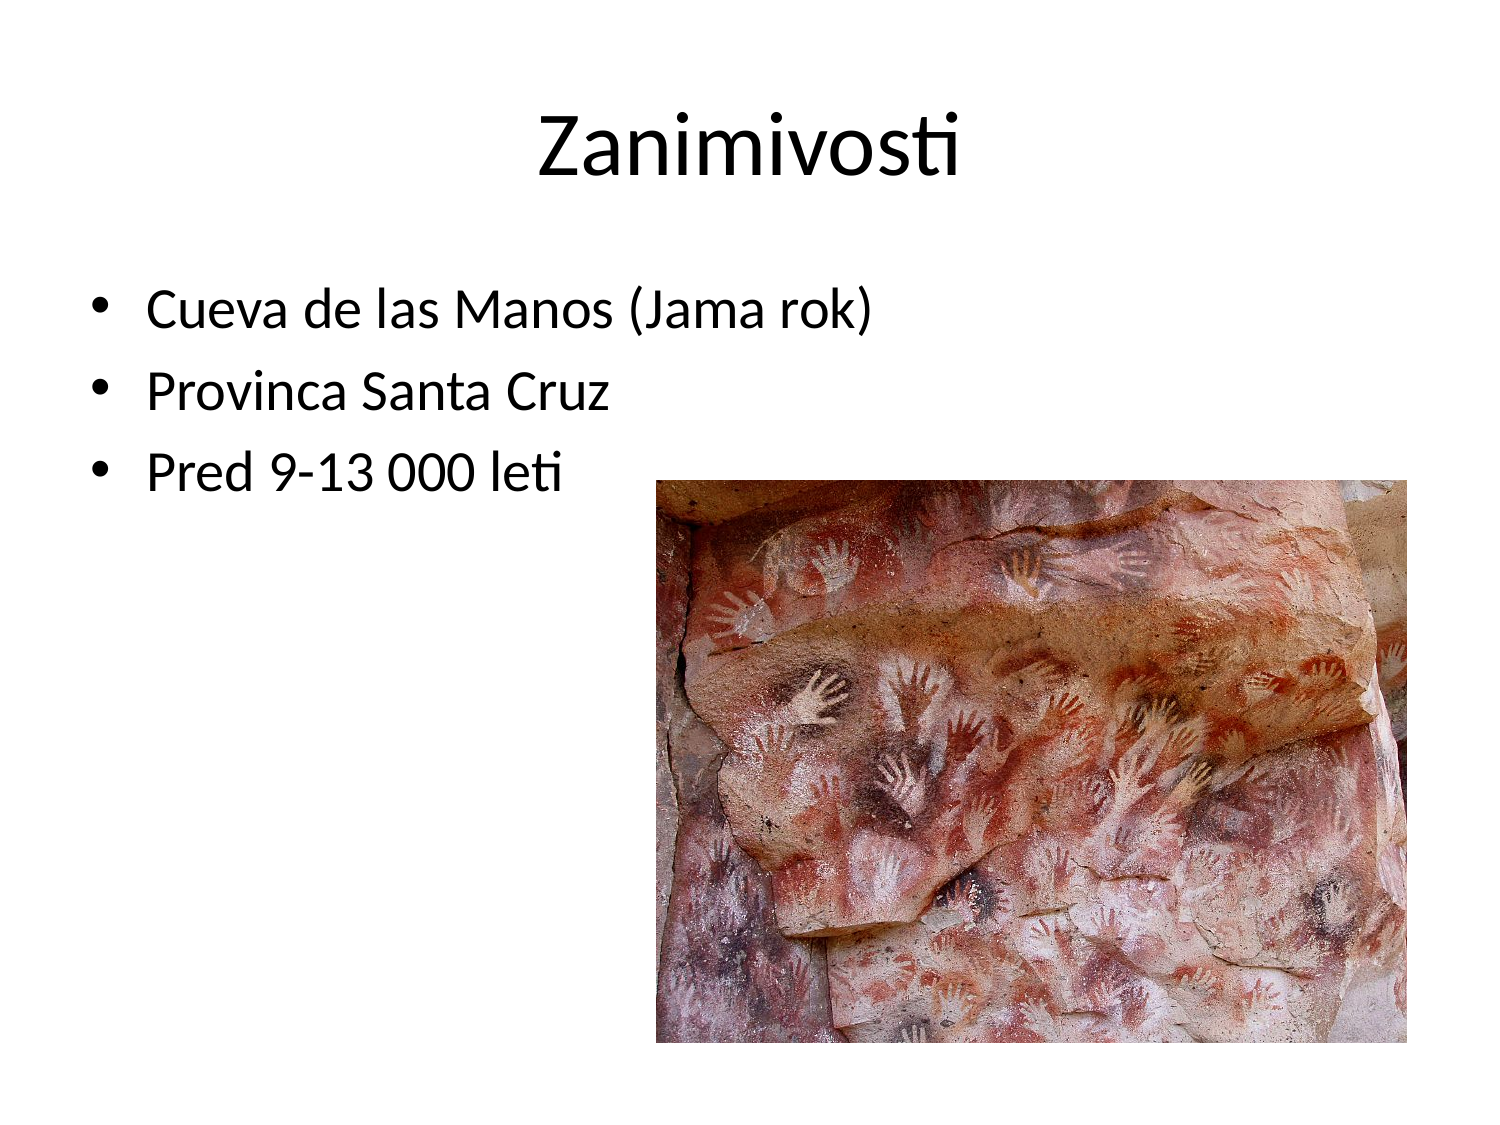

# Zanimivosti
Cueva de las Manos (Jama rok)
Provinca Santa Cruz
Pred 9-13 000 leti